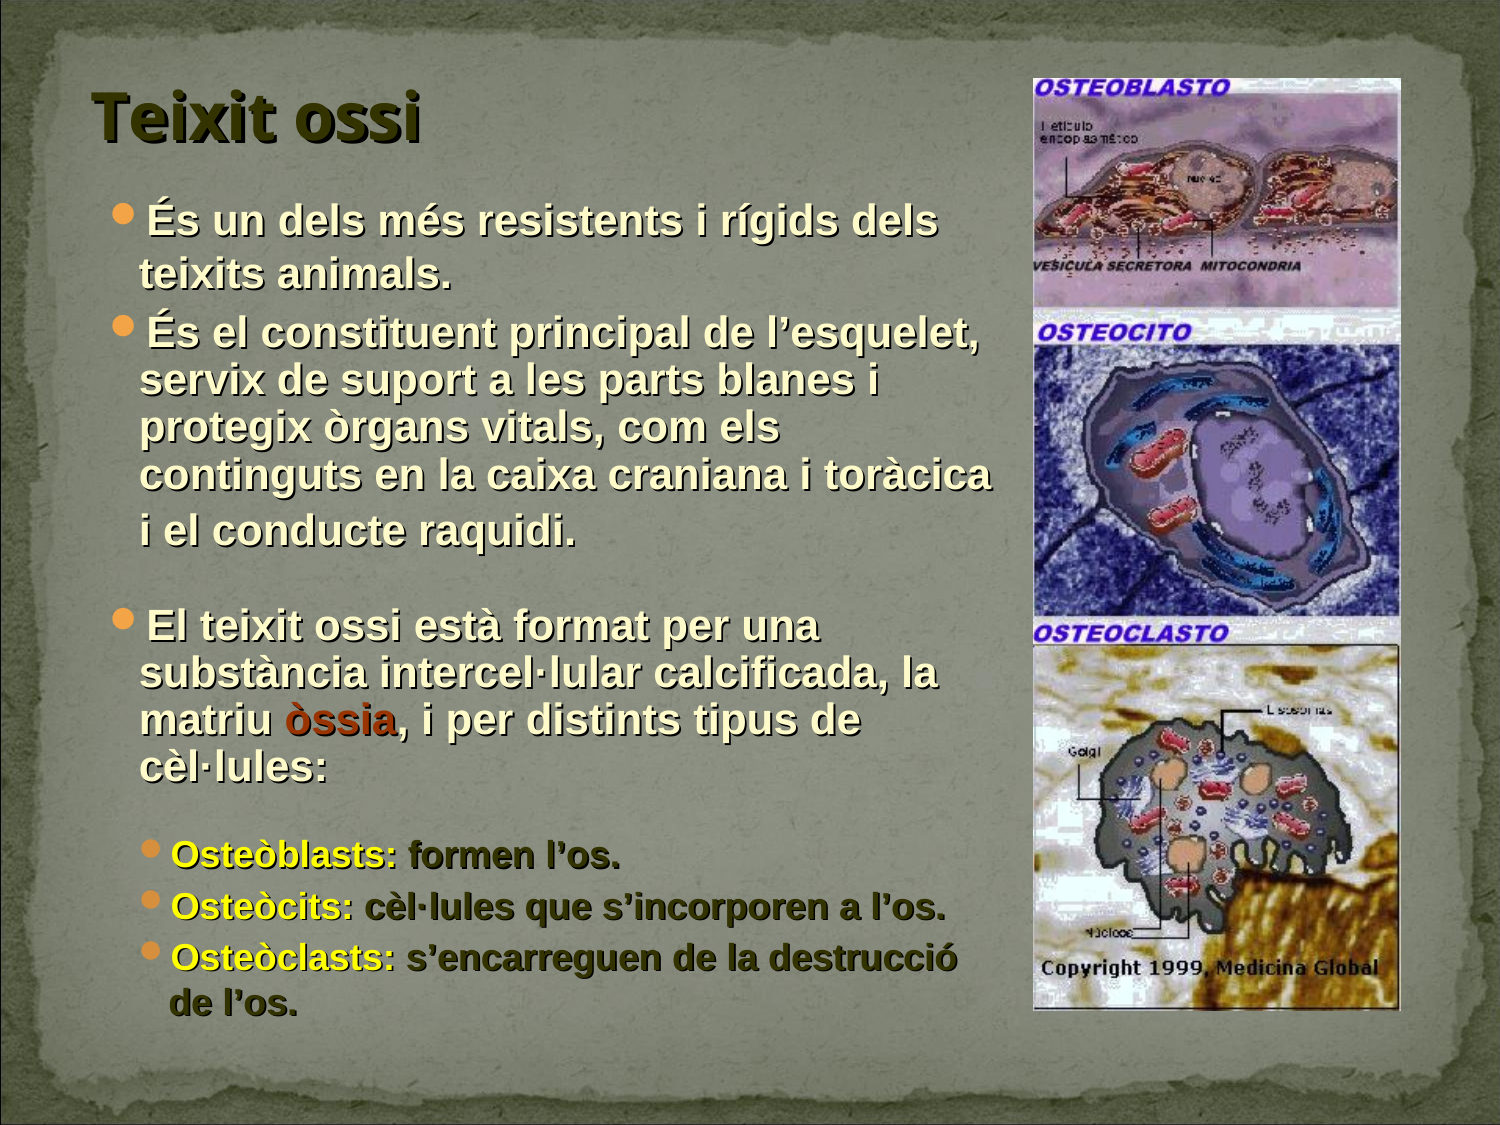

# Teixit ossi
És un dels més resistents i rígids dels teixits animals.
És el constituent principal de l’esquelet, servix de suport a les parts blanes i protegix òrgans vitals, com els continguts en la caixa craniana i toràcica i el conducte raquidi.
El teixit ossi està format per una substància intercel·lular calcificada, la matriu òssia, i per distints tipus de cèl·lules:
Osteòblasts: formen l’os.
Osteòcits: cèl·lules que s’incorporen a l’os.
Osteòclasts: s’encarreguen de la destrucció de l’os.